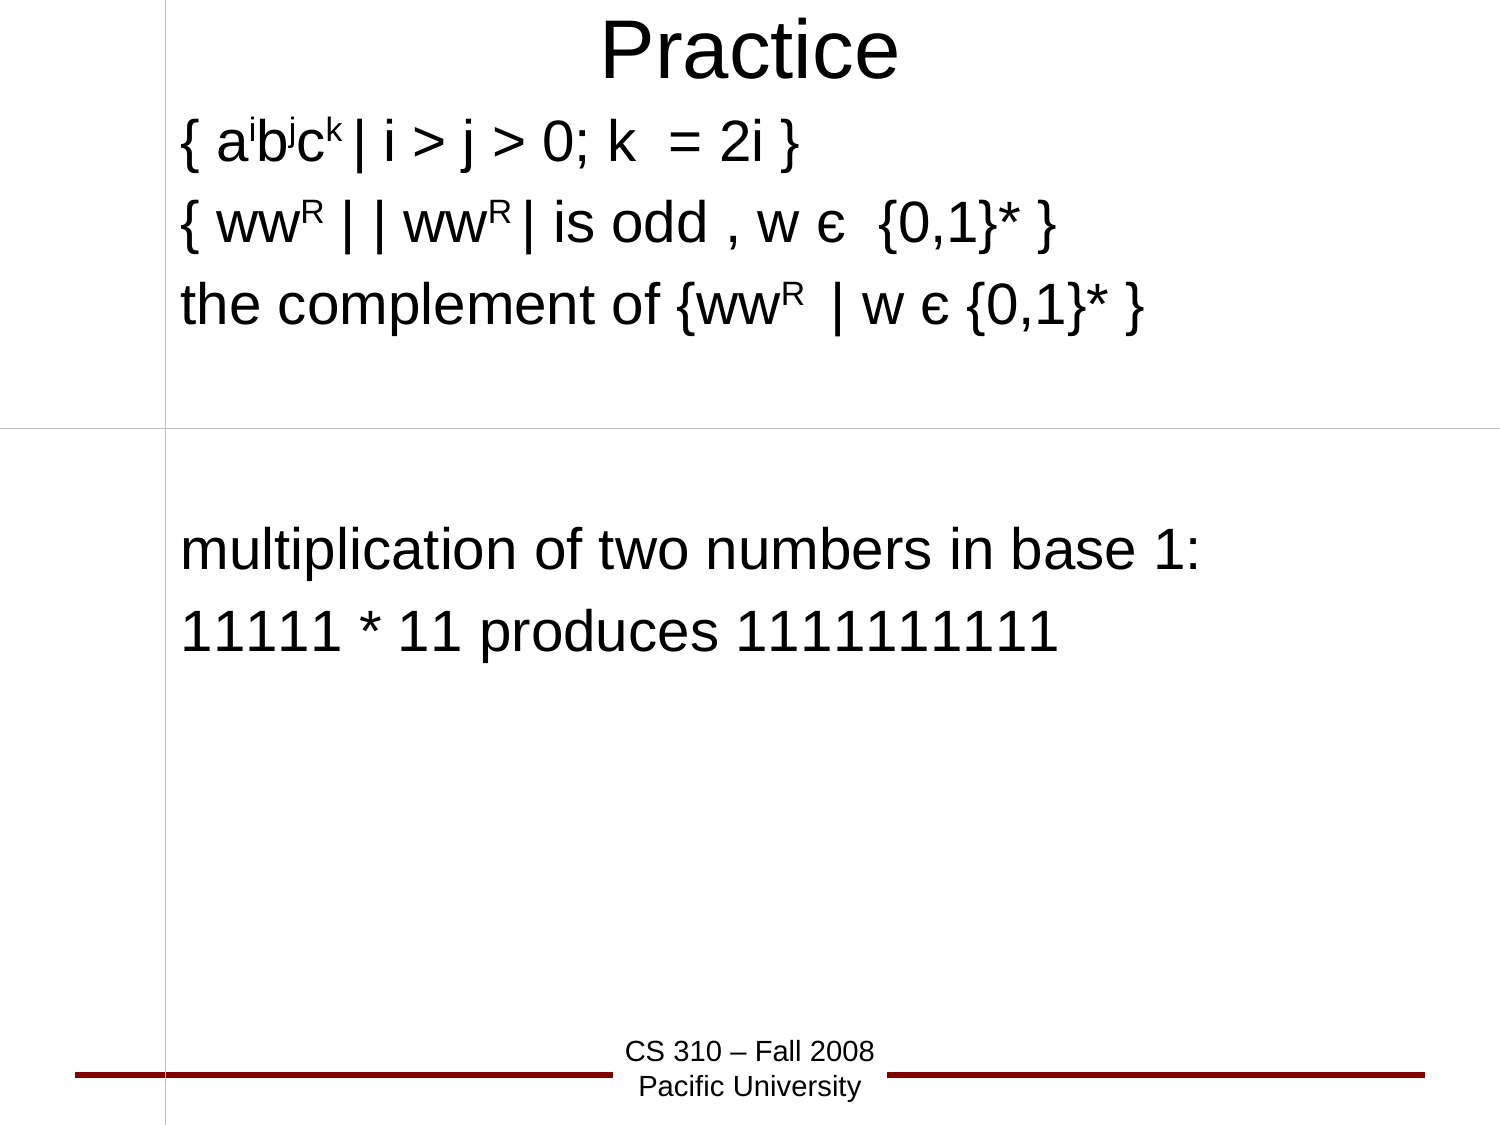

# Practice
{ aibjck | i > j > 0; k = 2i }
{ wwR | | wwR | is odd , w є {0,1}* }
the complement of {wwR | w є {0,1}* }
multiplication of two numbers in base 1:
11111 * 11 produces 1111111111